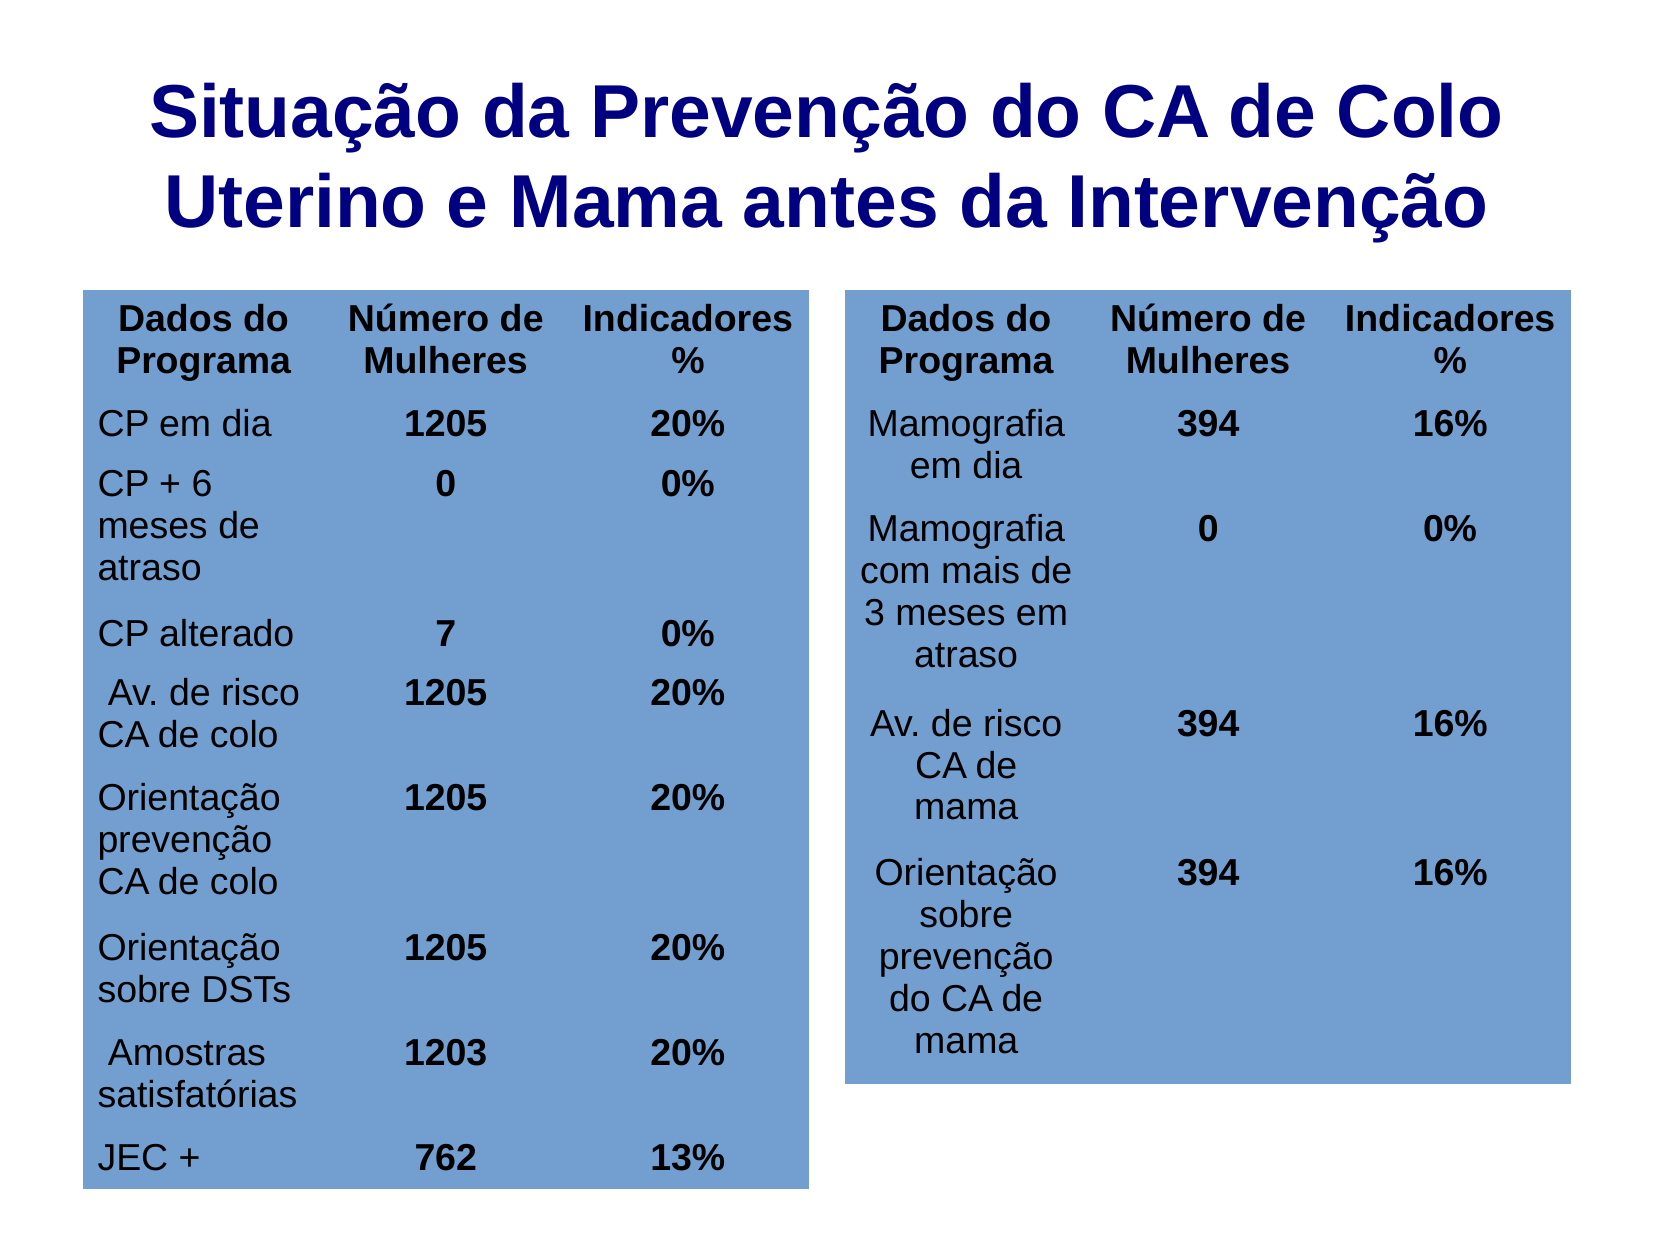

# Situação da Prevenção do CA de Colo Uterino e Mama antes da Intervenção
| Dados do Programa | Número de Mulheres | Indicadores % |
| --- | --- | --- |
| CP em dia | 1205 | 20% |
| CP + 6 meses de atraso | 0 | 0% |
| CP alterado | 7 | 0% |
| Av. de risco CA de colo | 1205 | 20% |
| Orientação prevenção CA de colo | 1205 | 20% |
| Orientação sobre DSTs | 1205 | 20% |
| Amostras satisfatórias | 1203 | 20% |
| JEC + | 762 | 13% |
| Dados do Programa | Número de Mulheres | Indicadores % |
| --- | --- | --- |
| Mamografia em dia | 394 | 16% |
| Mamografia com mais de 3 meses em atraso | 0 | 0% |
| Av. de risco CA de mama | 394 | 16% |
| Orientação sobre prevenção do CA de mama | 394 | 16% |